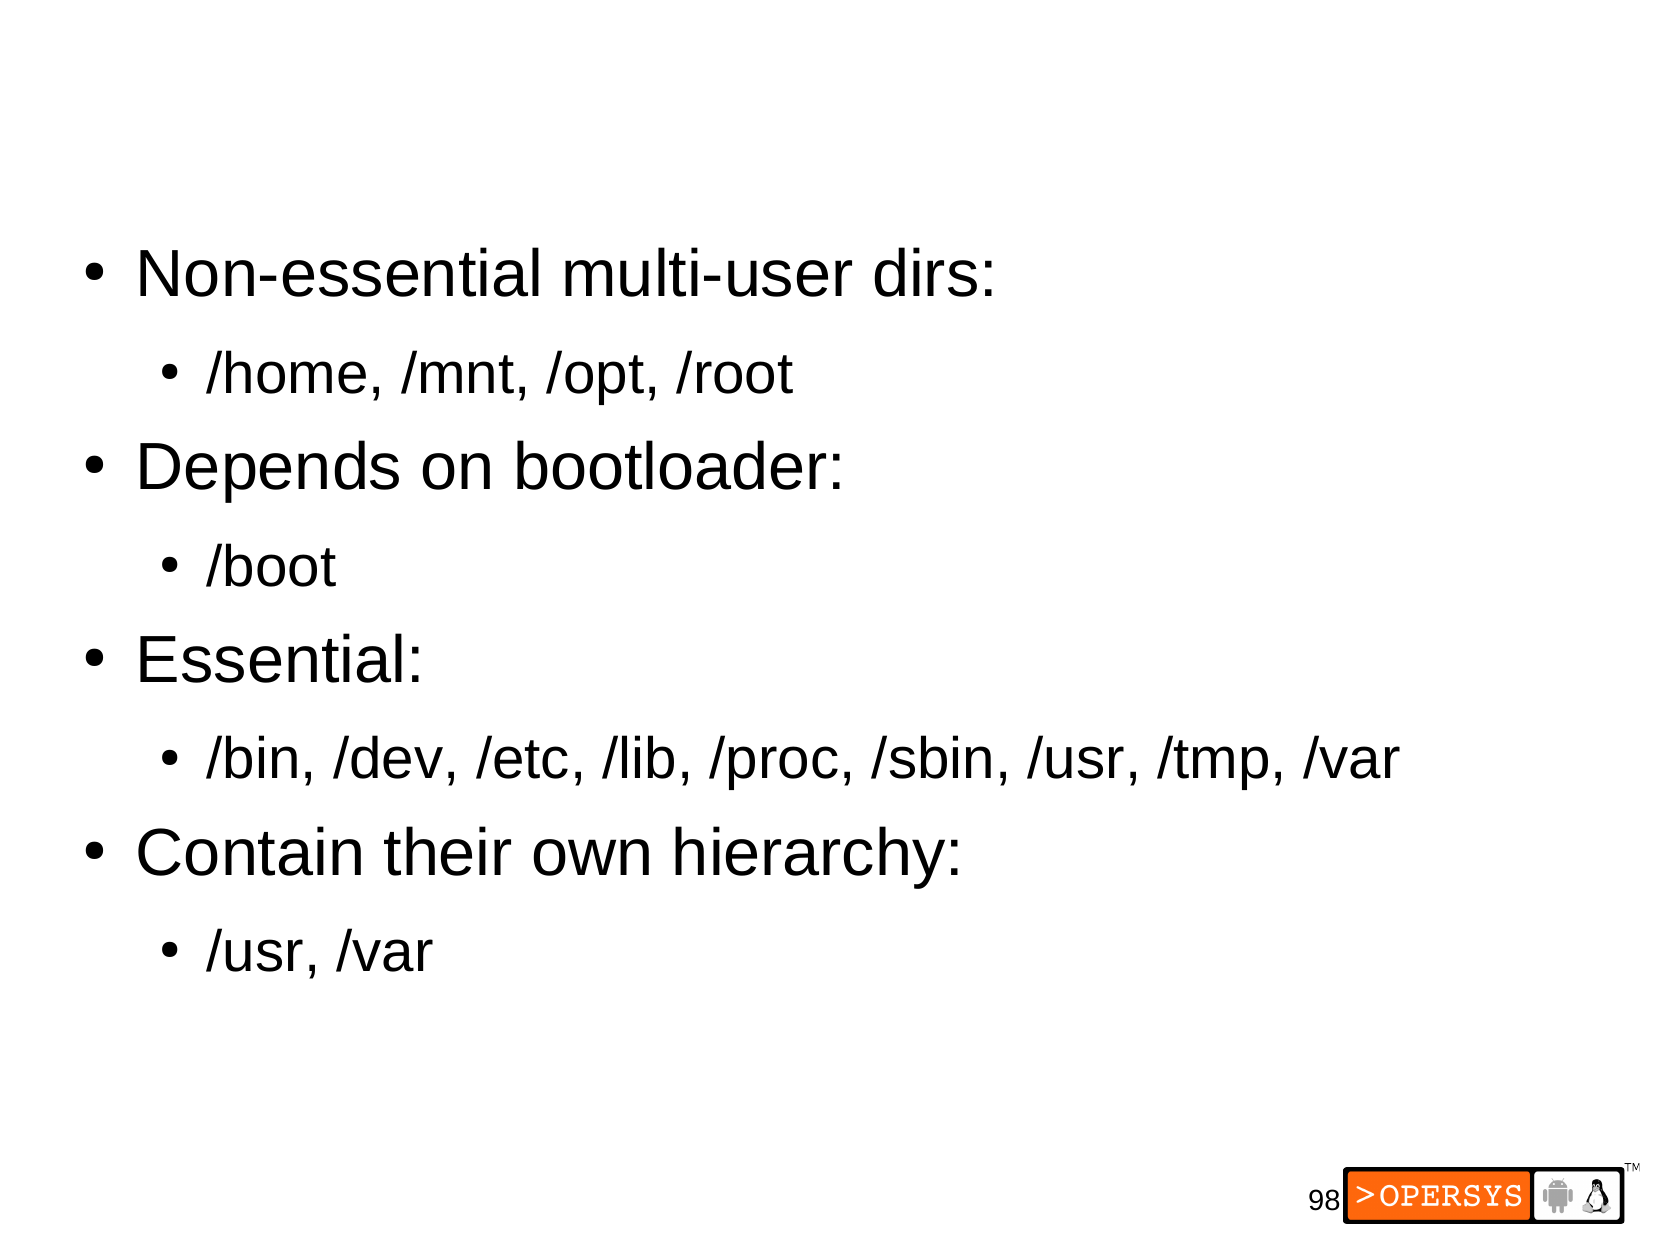

# Non-essential multi-user dirs:
/home, /mnt, /opt, /root
Depends on bootloader:
/boot
Essential:
/bin, /dev, /etc, /lib, /proc, /sbin, /usr, /tmp, /var
Contain their own hierarchy:
/usr, /var